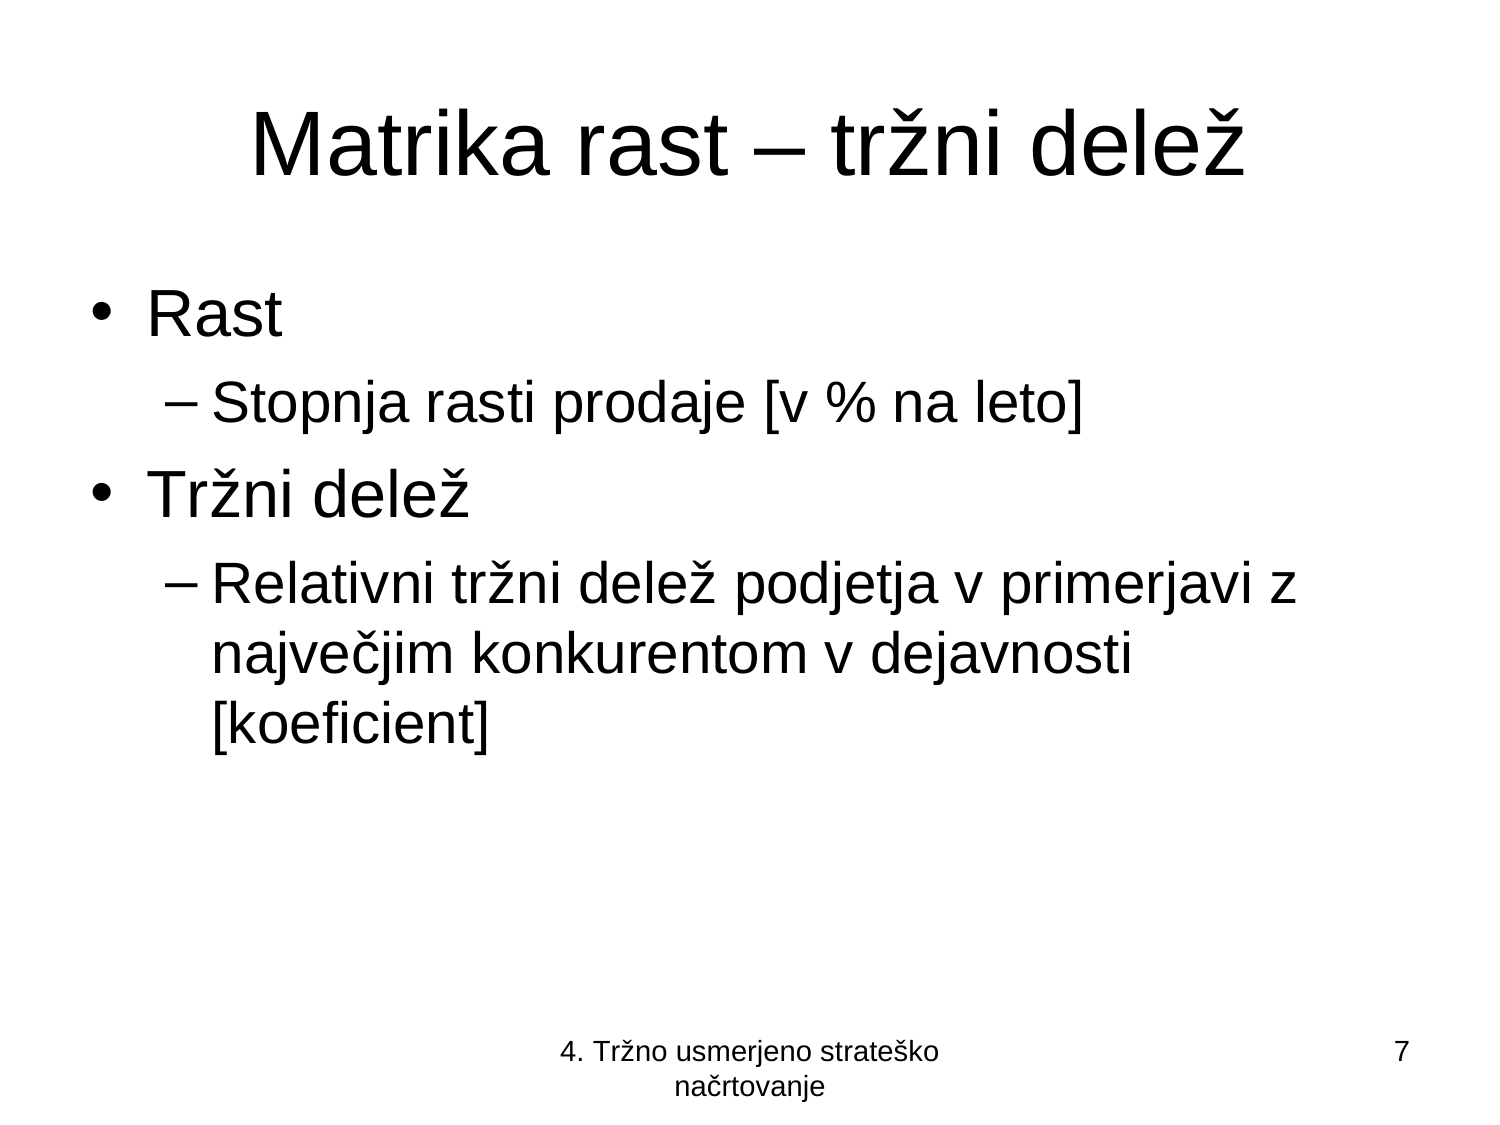

# Matrika rast – tržni delež
Rast
Stopnja rasti prodaje [v % na leto]
Tržni delež
Relativni tržni delež podjetja v primerjavi z največjim konkurentom v dejavnosti [koeficient]
4. Tržno usmerjeno strateško načrtovanje